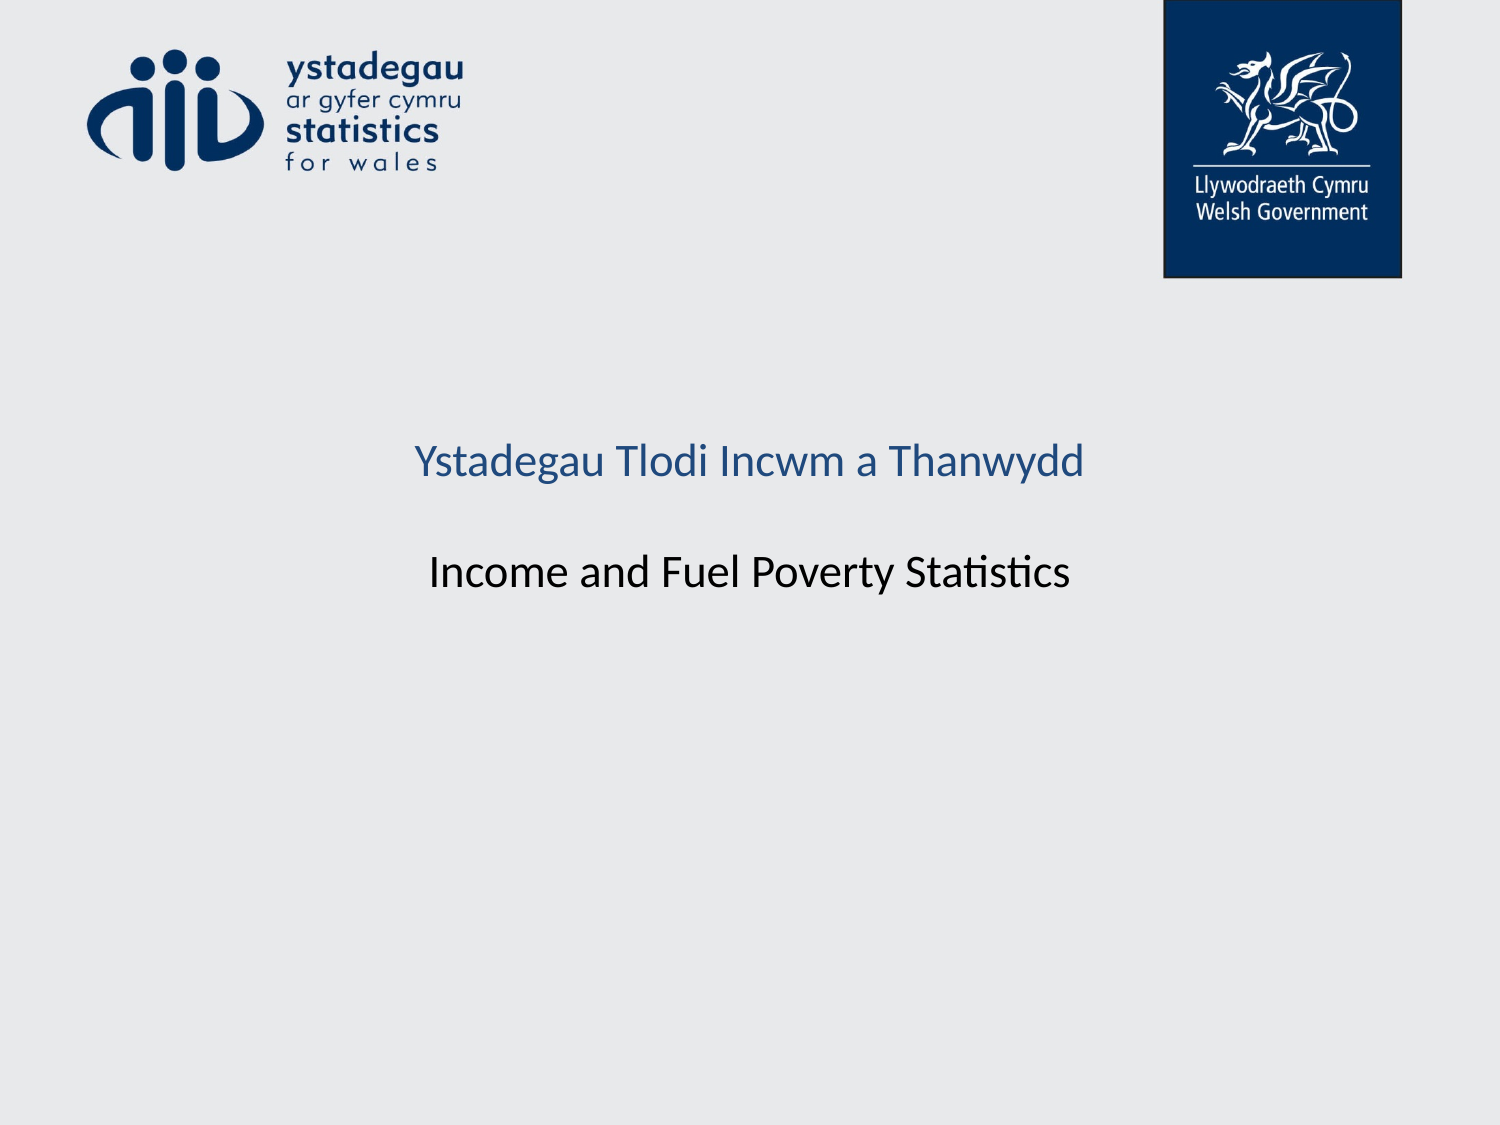

# Ystadegau Tlodi Incwm a Thanwydd Income and Fuel Poverty Statistics